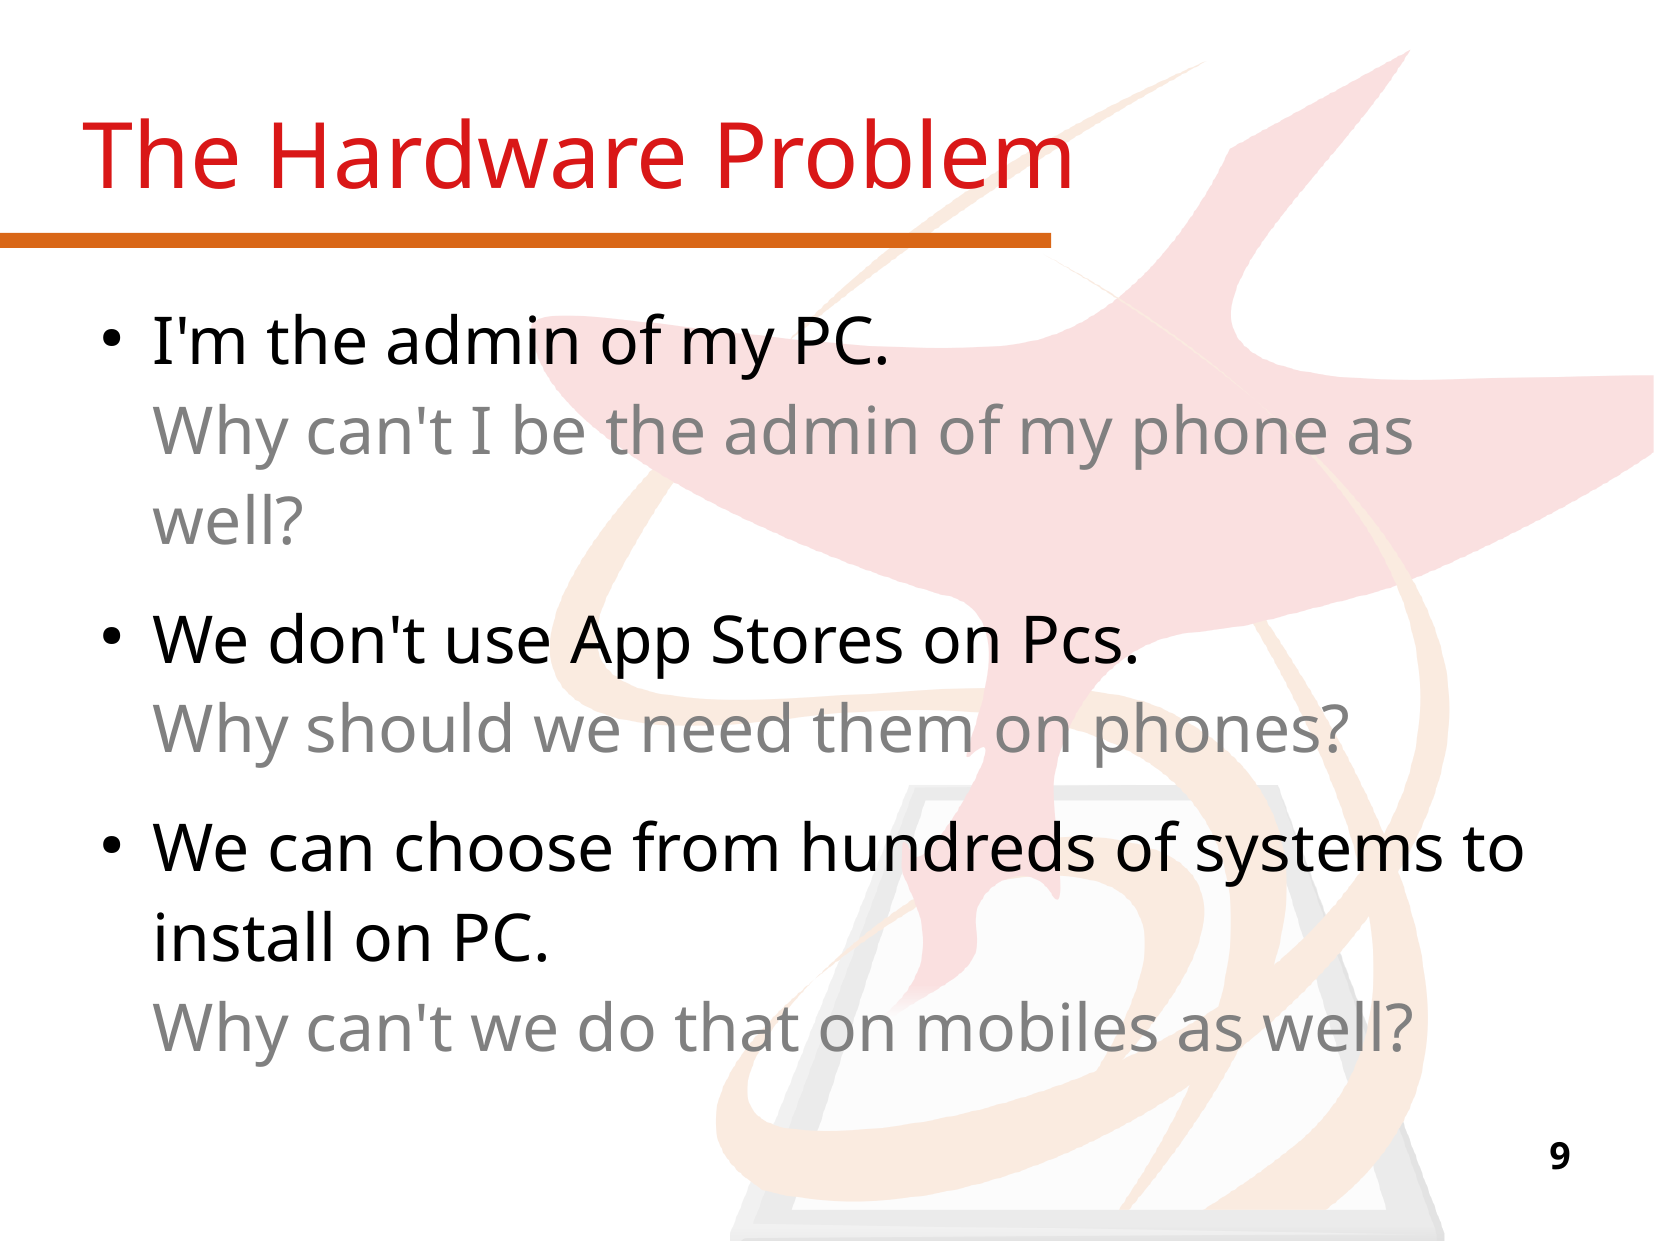

# The Hardware Problem
I'm the admin of my PC.
Why can't I be the admin of my phone as well?
We don't use App Stores on Pcs.
Why should we need them on phones?
We can choose from hundreds of systems to install on PC.
Why can't we do that on mobiles as well?
9